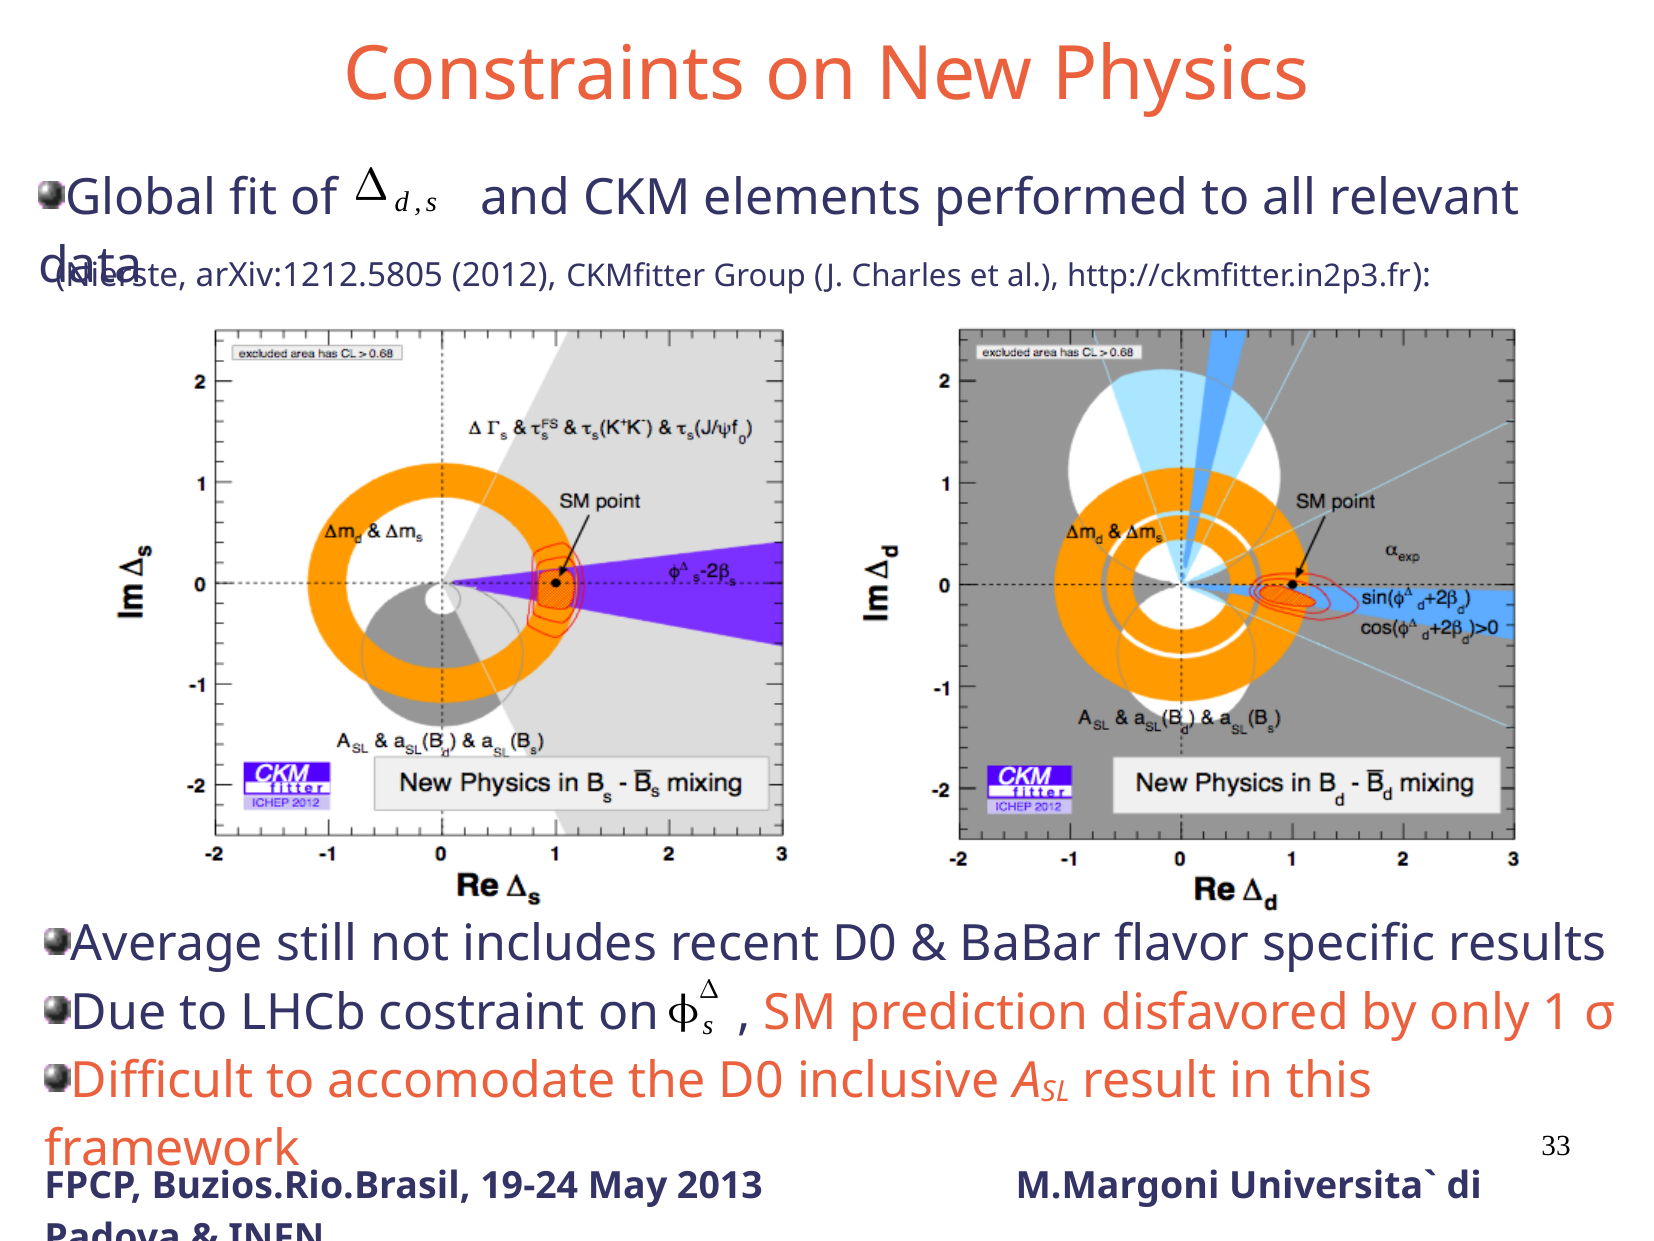

# Constraints on New Physics
Global fit of and CKM elements performed to all relevant data
(Nierste, arXiv:1212.5805 (2012), CKMfitter Group (J. Charles et al.), http://ckmfitter.in2p3.fr):
Average still not includes recent D0 & BaBar flavor specific results
Due to LHCb costraint on , SM prediction disfavored by only 1 σ
Difficult to accomodate the D0 inclusive ASL result in this framework
33
FPCP, Buzios.Rio.Brasil, 19-24 May 2013 M.Margoni Universita` di Padova & INFN